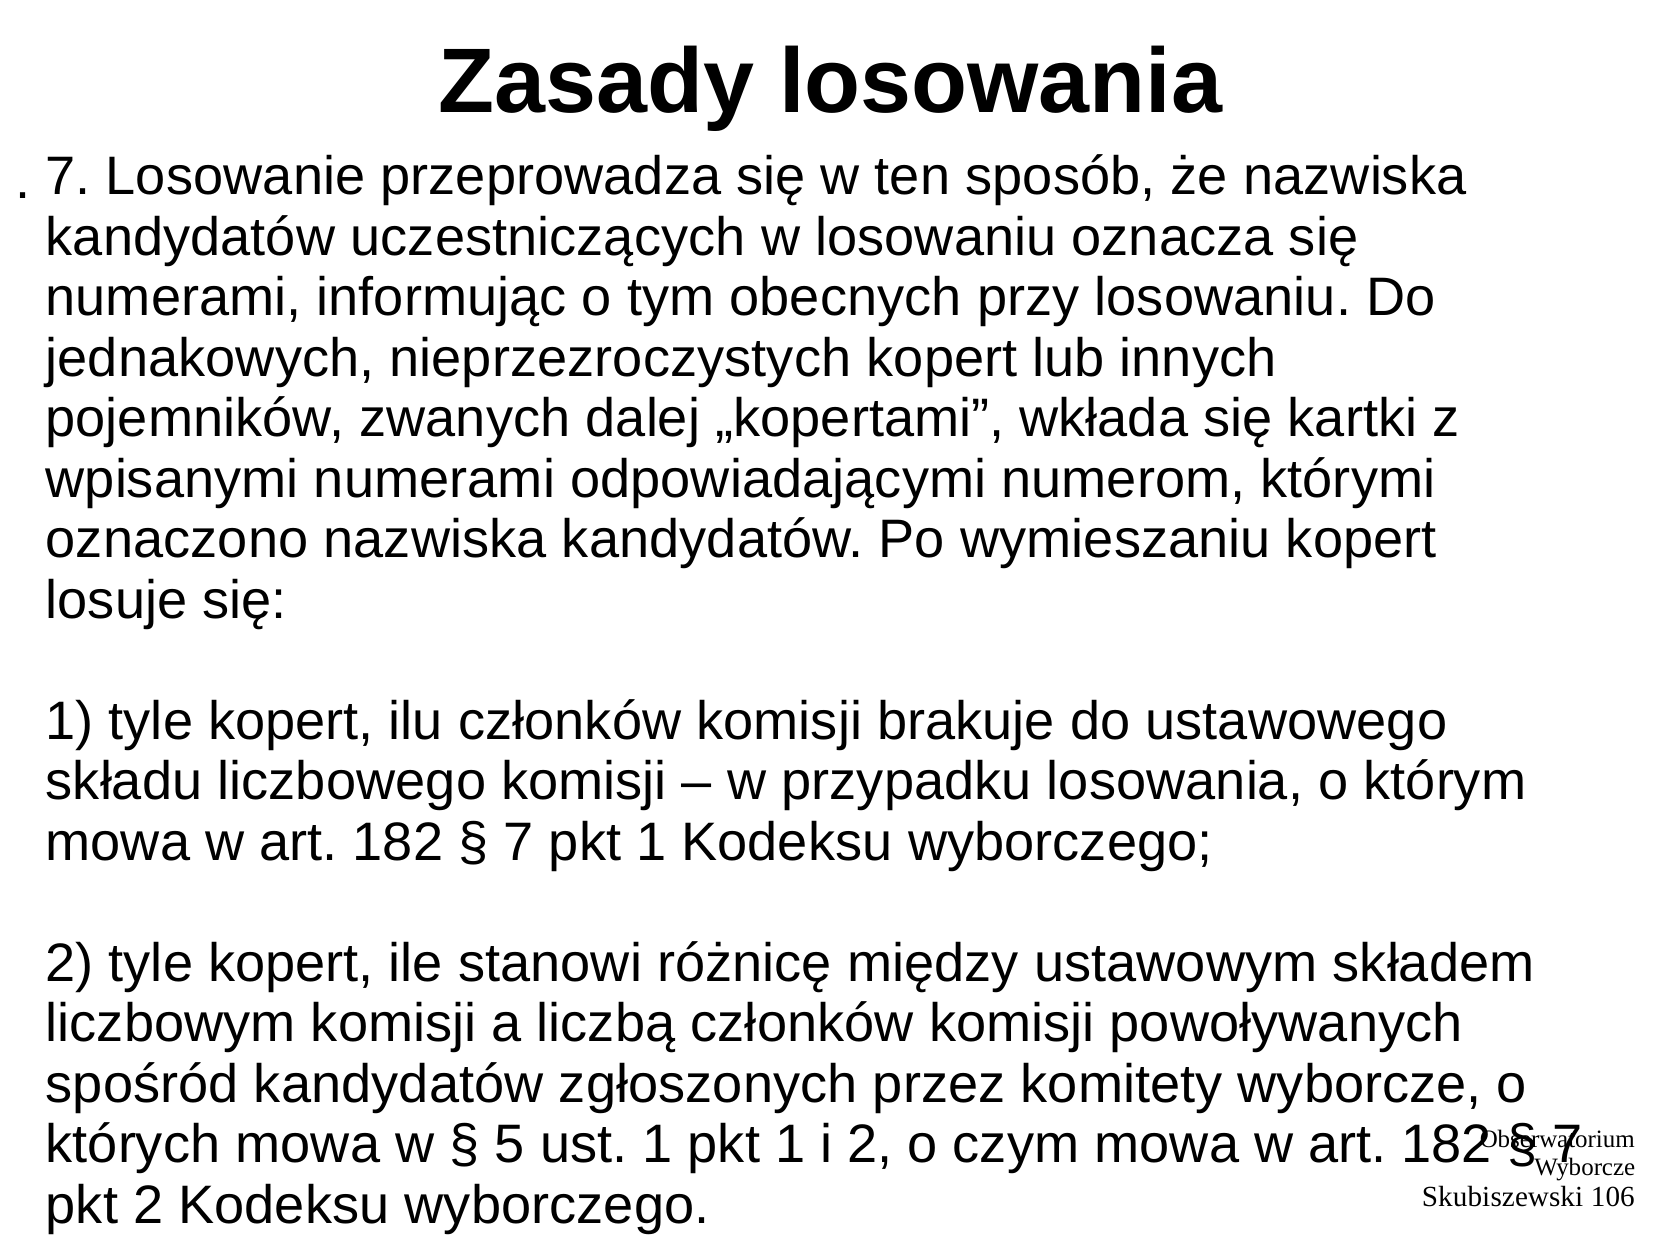

# Zasady losowania
7. Losowanie przeprowadza się w ten sposób, że nazwiska kandydatów uczestniczących w losowaniu oznacza się numerami, informując o tym obecnych przy losowaniu. Do jednakowych, nieprzezroczystych kopert lub innych pojemników, zwanych dalej „kopertami”, wkłada się kartki z wpisanymi numerami odpowiadającymi numerom, którymi oznaczono nazwiska kandydatów. Po wymieszaniu kopert losuje się:
1) tyle kopert, ilu członków komisji brakuje do ustawowego składu liczbowego komisji – w przypadku losowania, o którym mowa w art. 182 § 7 pkt 1 Kodeksu wyborczego;
2) tyle kopert, ile stanowi różnicę między ustawowym składem liczbowym komisji a liczbą członków komisji powoływanych spośród kandydatów zgłoszonych przez komitety wyborcze, o których mowa w § 5 ust. 1 pkt 1 i 2, o czym mowa w art. 182 § 7 pkt 2 Kodeksu wyborczego.
.
106